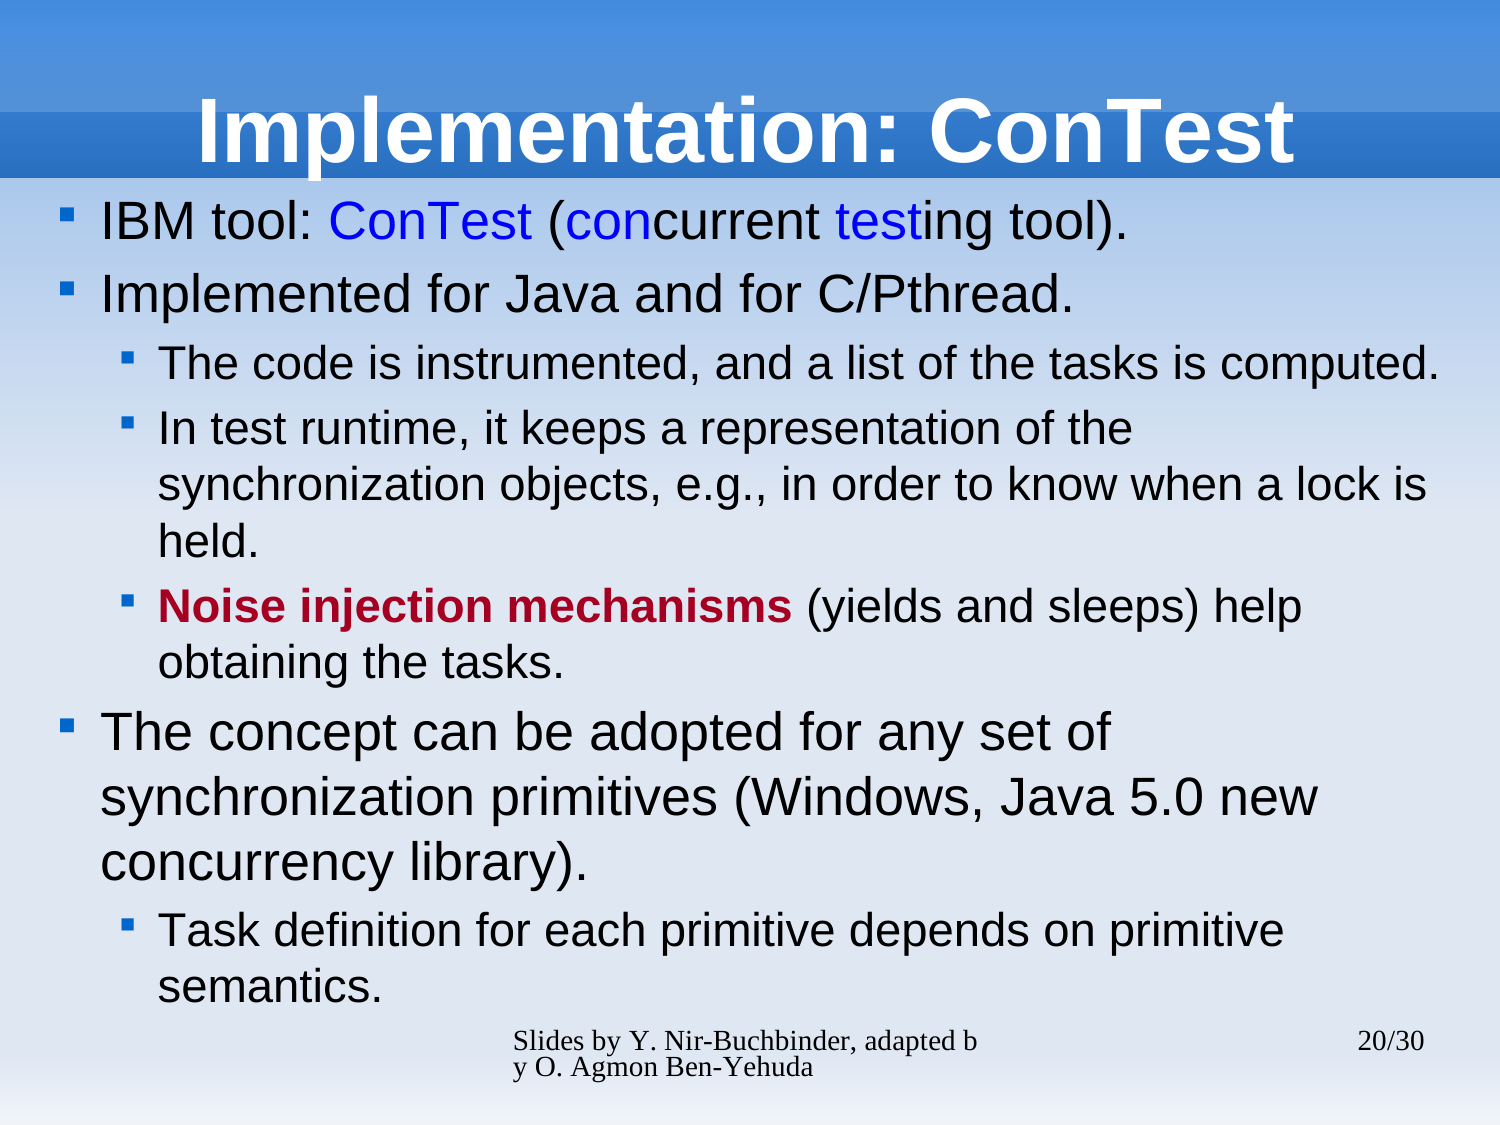

# Implementation: ConTest
IBM tool: ConTest (concurrent testing tool).
Implemented for Java and for C/Pthread.
The code is instrumented, and a list of the tasks is computed.
In test runtime, it keeps a representation of the synchronization objects, e.g., in order to know when a lock is held.
Noise injection mechanisms (yields and sleeps) help obtaining the tasks.
The concept can be adopted for any set of synchronization primitives (Windows, Java 5.0 new concurrency library).
Task definition for each primitive depends on primitive semantics.
Slides by Y. Nir-Buchbinder, adapted by O. Agmon Ben-Yehuda
20